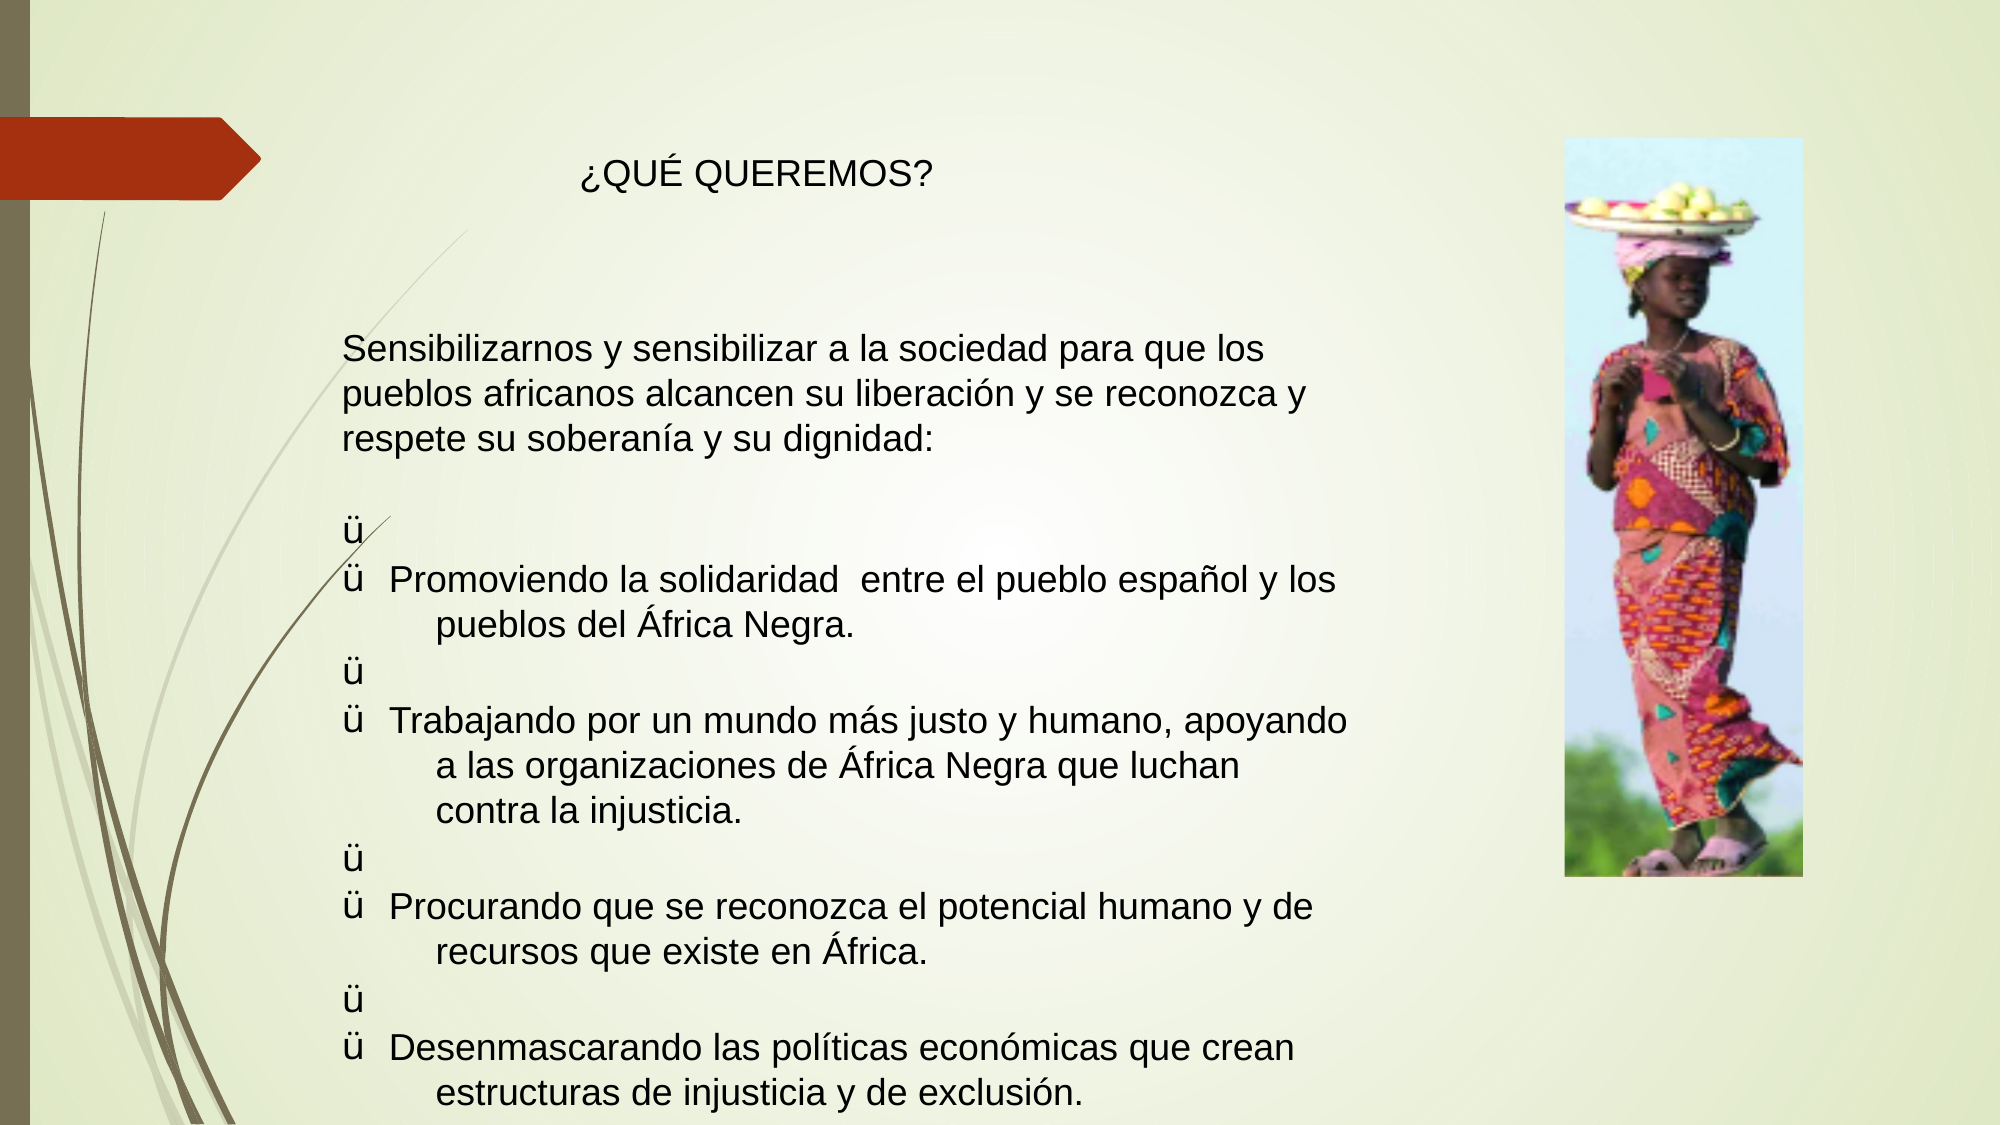

¿QUÉ QUEREMOS?
Sensibilizarnos y sensibilizar a la sociedad para que los pueblos africanos alcancen su liberación y se reconozca y respete su soberanía y su dignidad:
Promoviendo la solidaridad entre el pueblo español y los pueblos del África Negra.
Trabajando por un mundo más justo y humano, apoyando a las organizaciones de África Negra que luchan contra la injusticia.
Procurando que se reconozca el potencial humano y de recursos que existe en África.
Desenmascarando las políticas económicas que crean estructuras de injusticia y de exclusión.